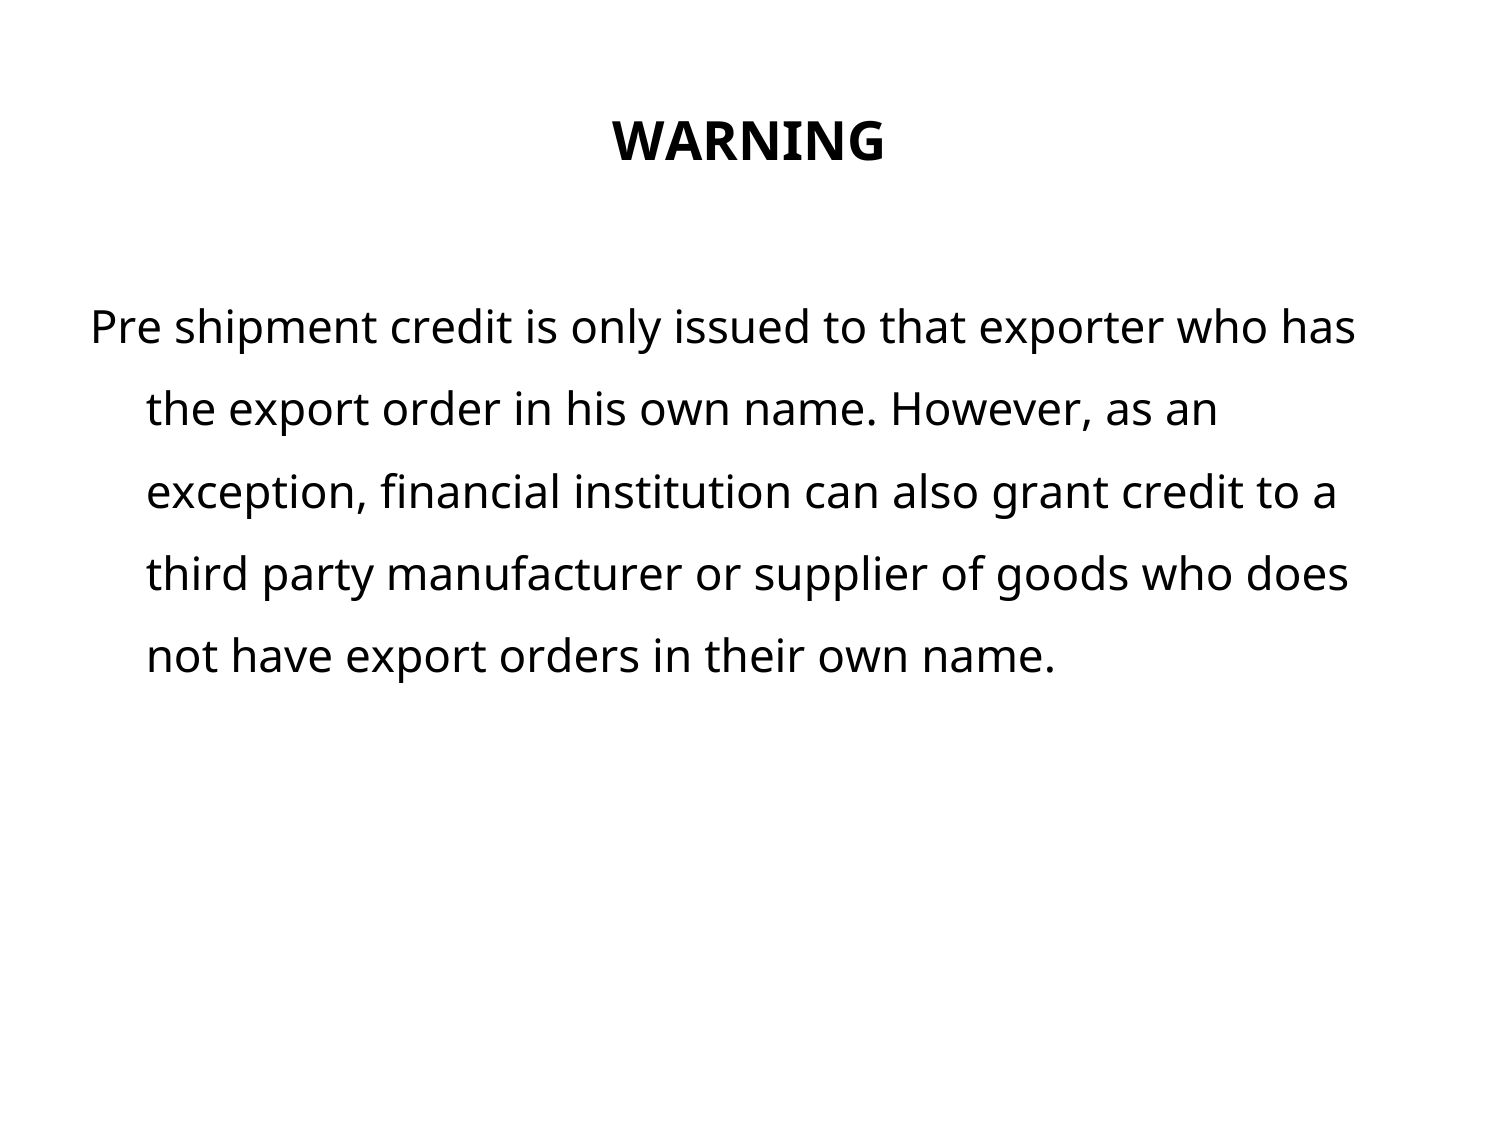

# WARNING
Pre shipment credit is only issued to that exporter who has the export order in his own name. However, as an exception, financial institution can also grant credit to a third party manufacturer or supplier of goods who does not have export orders in their own name.